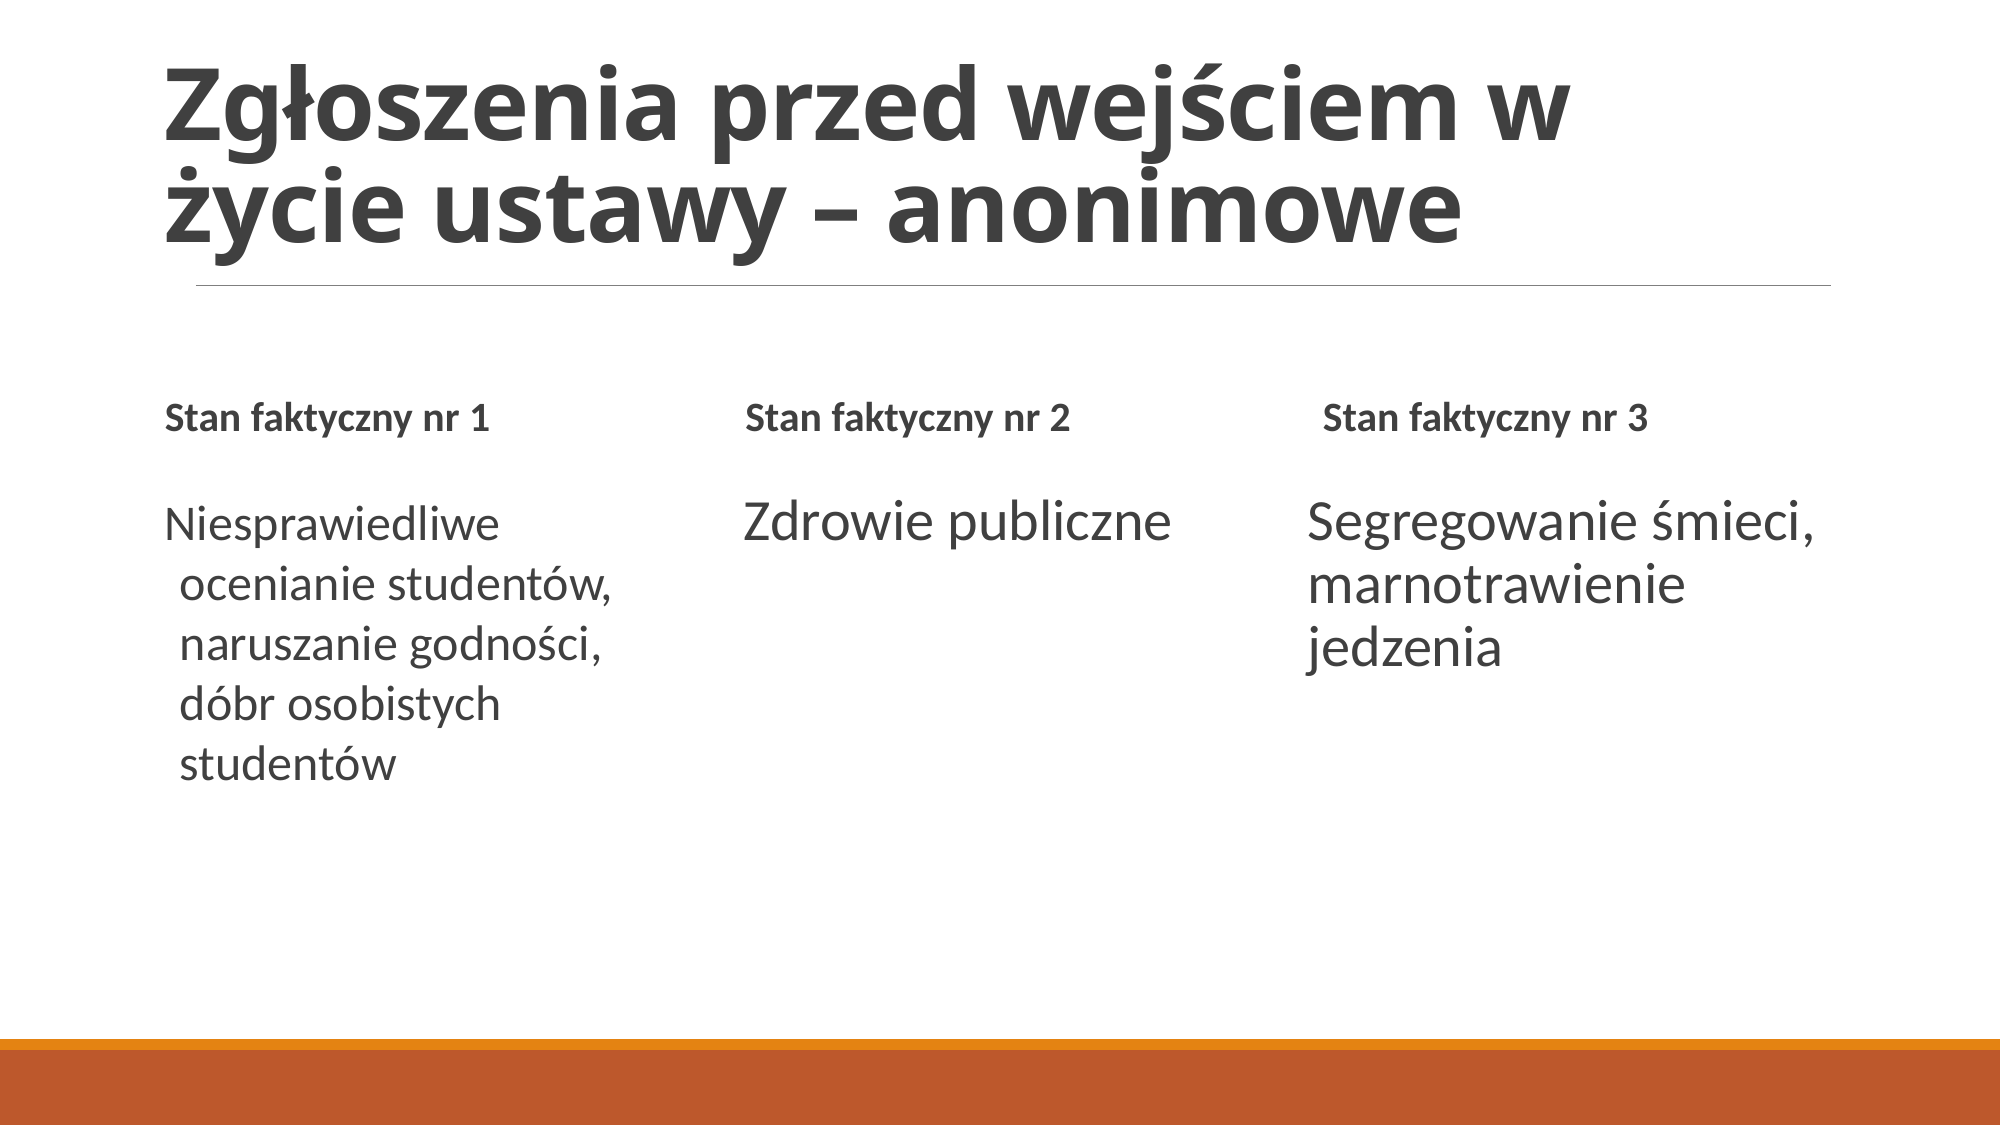

# Zgłoszenia przed wejściem w życie ustawy – anonimowe
Stan faktyczny nr 1
Stan faktyczny nr 2
Stan faktyczny nr 3
Niesprawiedliwe ocenianie studentów, naruszanie godności, dóbr osobistych studentów
Zdrowie publiczne
Segregowanie śmieci, marnotrawienie jedzenia